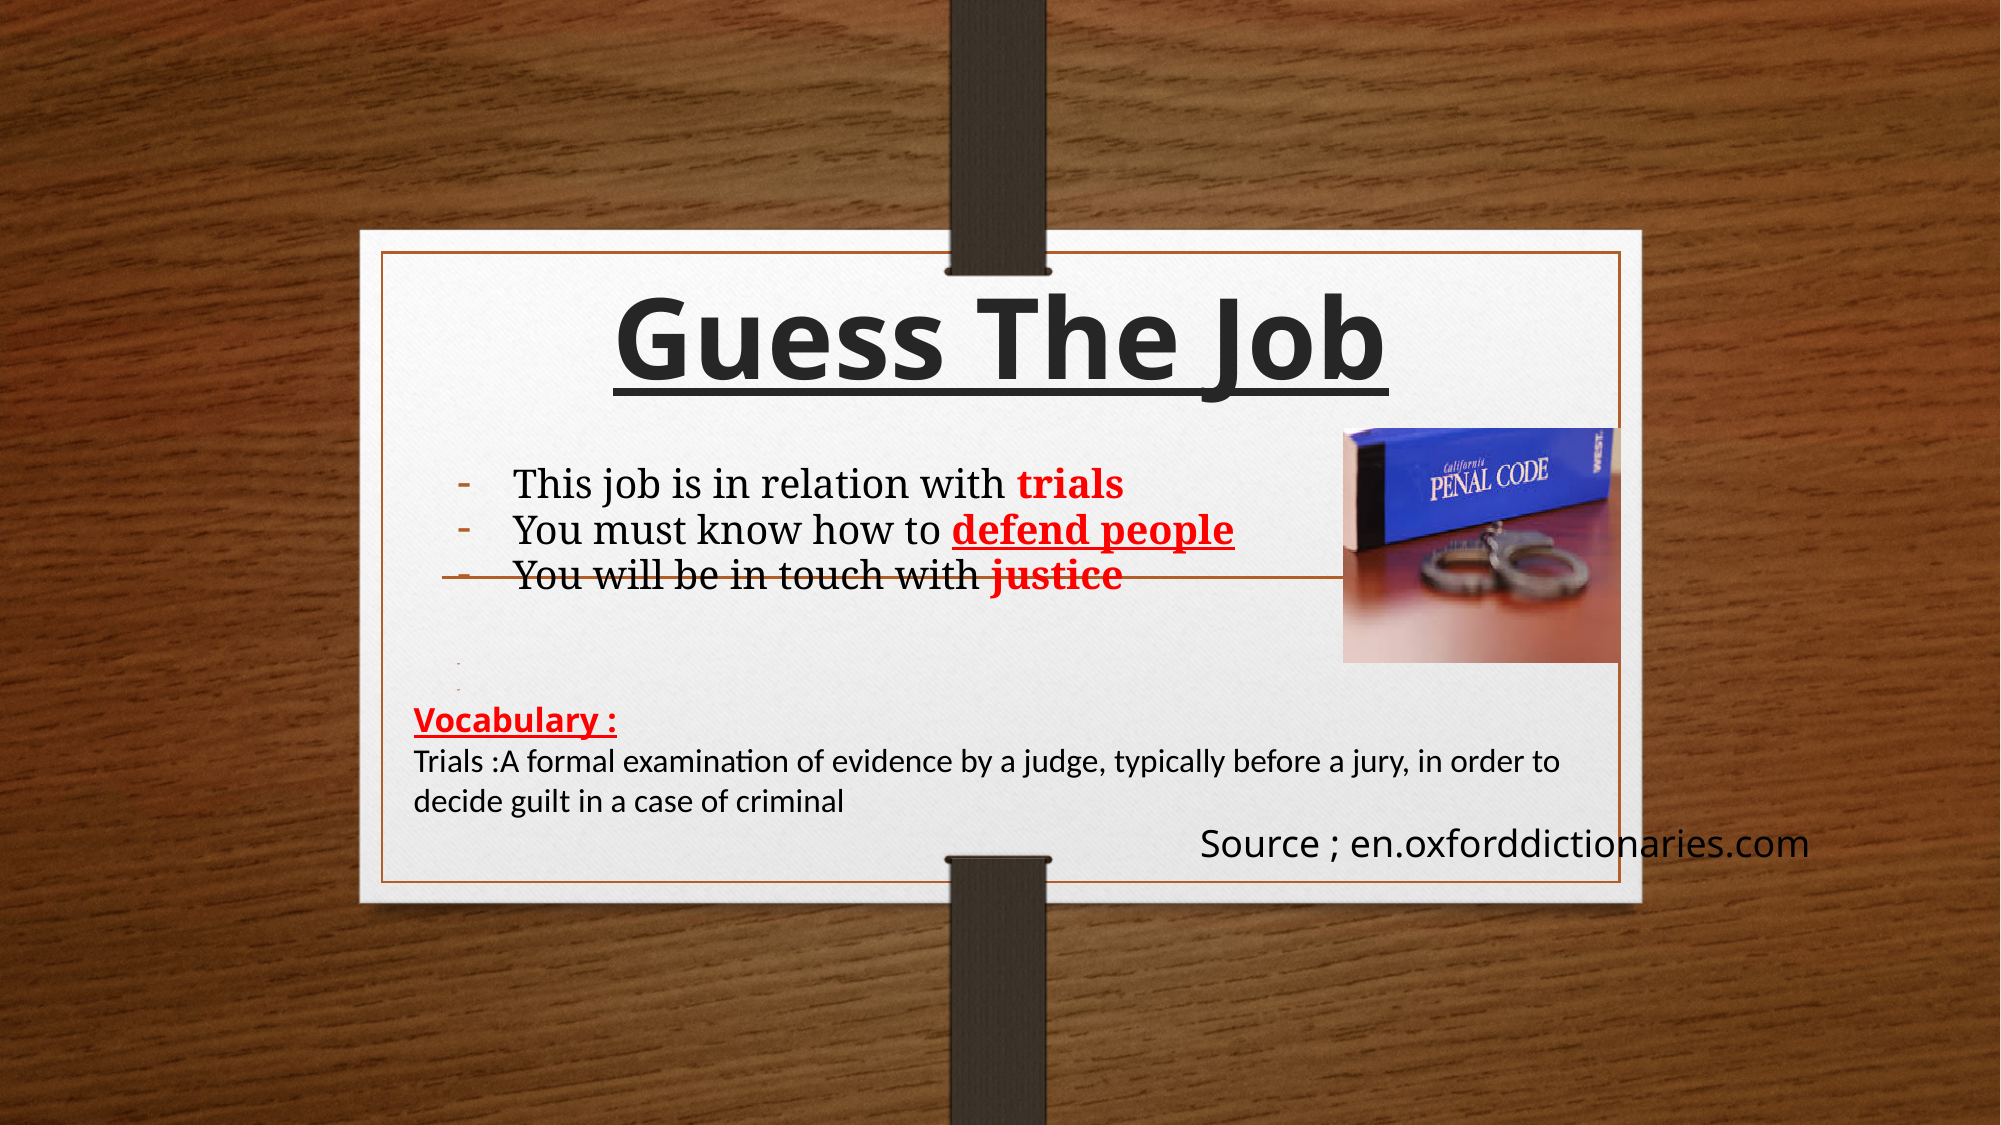

# Guess The Job
This job is in relation with trials
You must know how to defend people
You will be in touch with justice
Vocabulary :
Trials :A formal examination of evidence by a judge, typically before a jury, in order to decide guilt in a case of criminal
Source ; en.oxforddictionaries.com